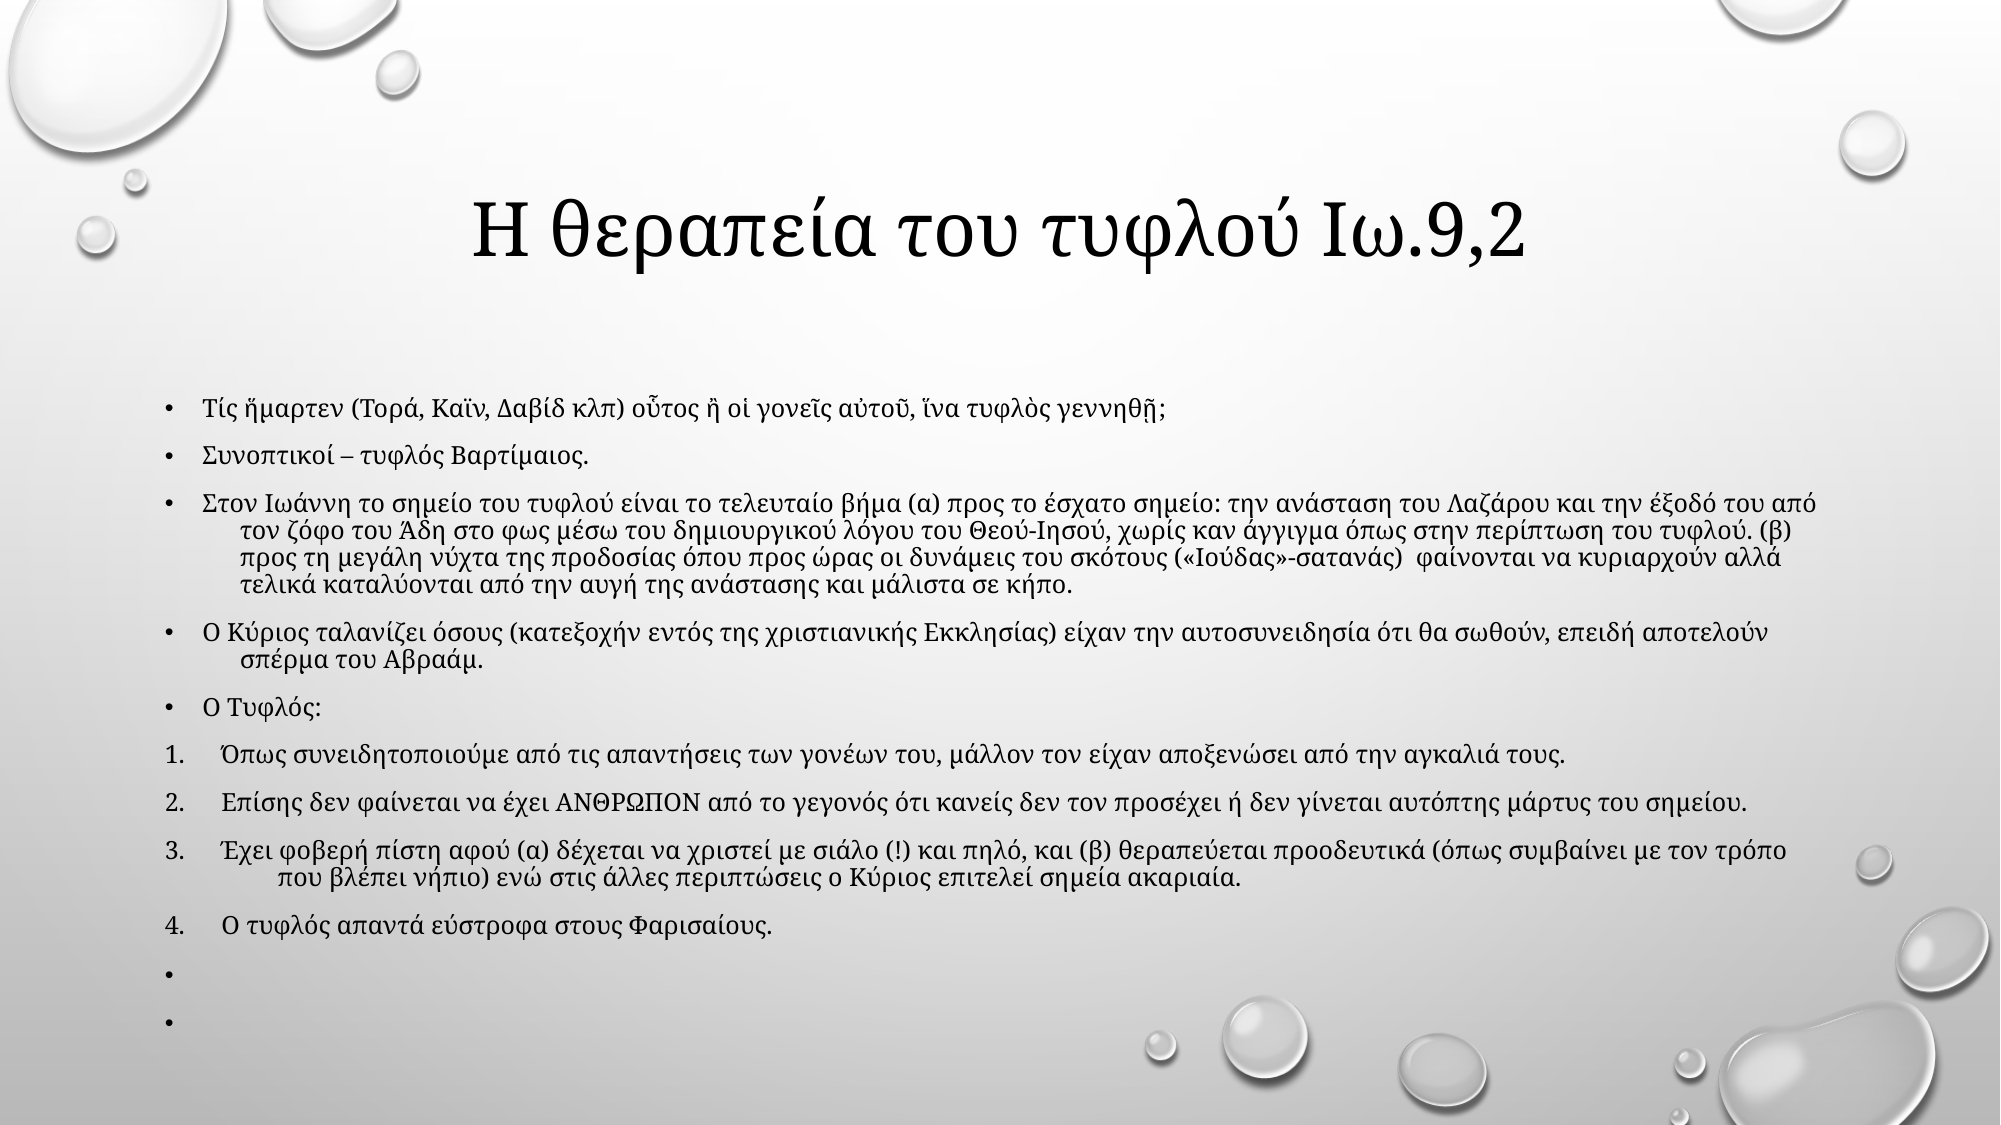

# Η θεραπεία του τυφλού Ιω.9,2
Τίς ἥμαρτεν (Toρά, Καϊν, Δαβίδ κλπ) οὗτος ἢ οἱ γονεῖς αὐτοῦ, ἵνα τυφλὸς γεννηθῇ;
Συνοπτικοί – τυφλός Βαρτίμαιος.
Στον Ιωάννη το σημείο του τυφλού είναι το τελευταίο βήμα (α) προς το έσχατο σημείο: την ανάσταση του Λαζάρου και την έξοδό του από τον ζόφο του Άδη στο φως μέσω του δημιουργικού λόγου του Θεού-Ιησού, χωρίς καν άγγιγμα όπως στην περίπτωση του τυφλού. (β) προς τη μεγάλη νύχτα της προδοσίας όπου προς ώρας οι δυνάμεις του σκότους («Ιούδας»-σατανάς) φαίνονται να κυριαρχούν αλλά τελικά καταλύονται από την αυγή της ανάστασης και μάλιστα σε κήπο.
Ο Κύριος ταλανίζει όσους (κατεξοχήν εντός της χριστιανικής Εκκλησίας) είχαν την αυτοσυνειδησία ότι θα σωθούν, επειδή αποτελούν σπέρμα του Αβραάμ.
Ο Τυφλός:
Όπως συνειδητοποιούμε από τις απαντήσεις των γονέων του, μάλλον τον είχαν αποξενώσει από την αγκαλιά τους.
Επίσης δεν φαίνεται να έχει ΑΝΘΡΩΠΟΝ από το γεγονός ότι κανείς δεν τον προσέχει ή δεν γίνεται αυτόπτης μάρτυς του σημείου.
Έχει φοβερή πίστη αφού (α) δέχεται να χριστεί με σιάλο (!) και πηλό, και (β) θεραπεύεται προοδευτικά (όπως συμβαίνει με τον τρόπο που βλέπει νήπιο) ενώ στις άλλες περιπτώσεις ο Κύριος επιτελεί σημεία ακαριαία.
Ο τυφλός απαντά εύστροφα στους Φαρισαίους.